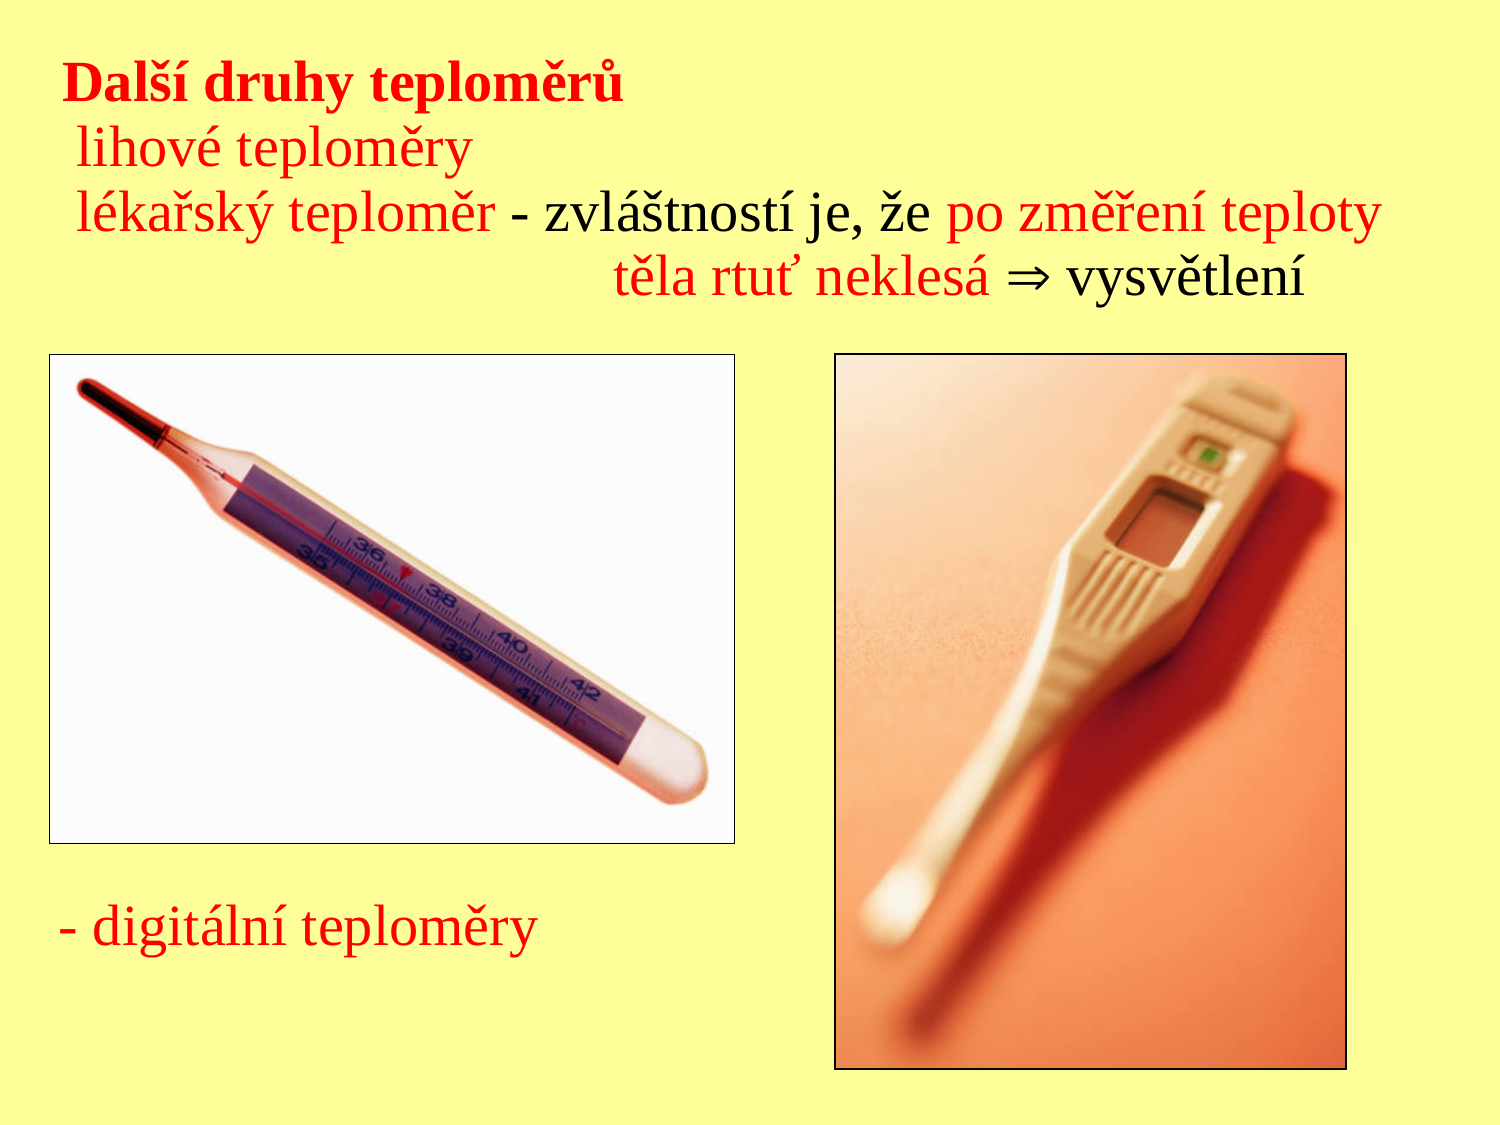

Další druhy teploměrů
 lihové teploměry
 lékařský teploměr - zvláštností je, že po změření teploty
 těla rtuť neklesá  vysvětlení
- digitální teploměry